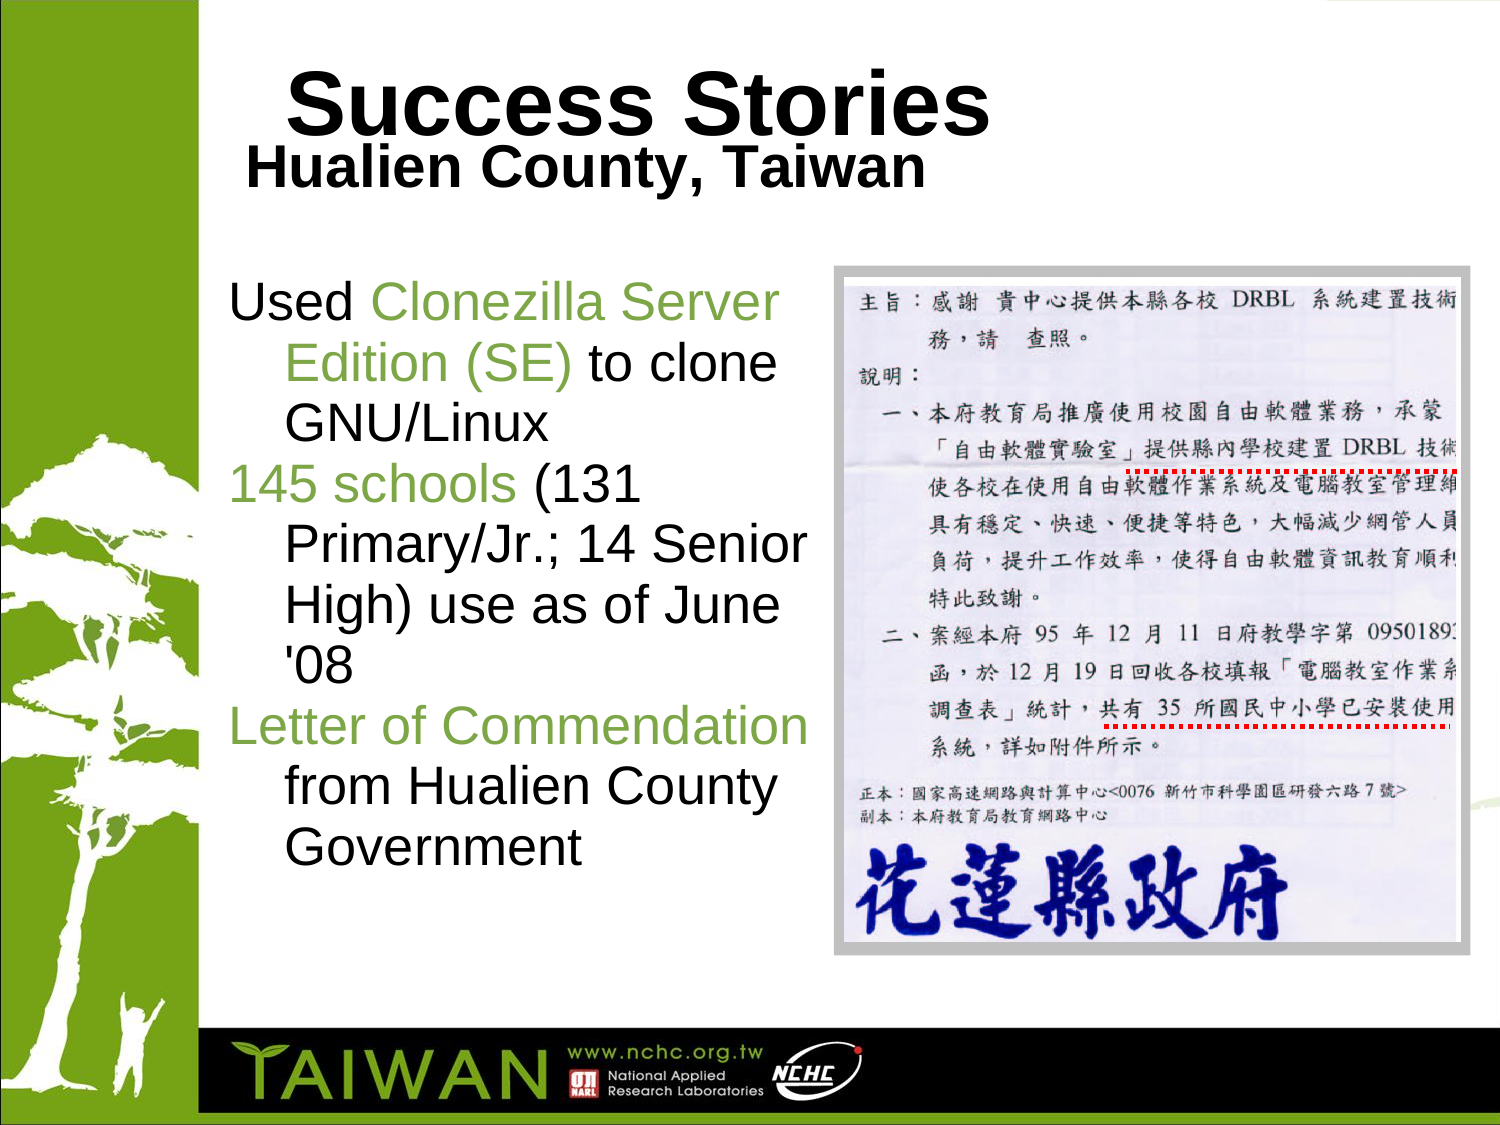

# Success Stories
Hualien County, Taiwan
Used Clonezilla Server Edition (SE) to clone GNU/Linux
145 schools (131 Primary/Jr.; 14 Senior High) use as of June '08
Letter of Commendation from Hualien County Government